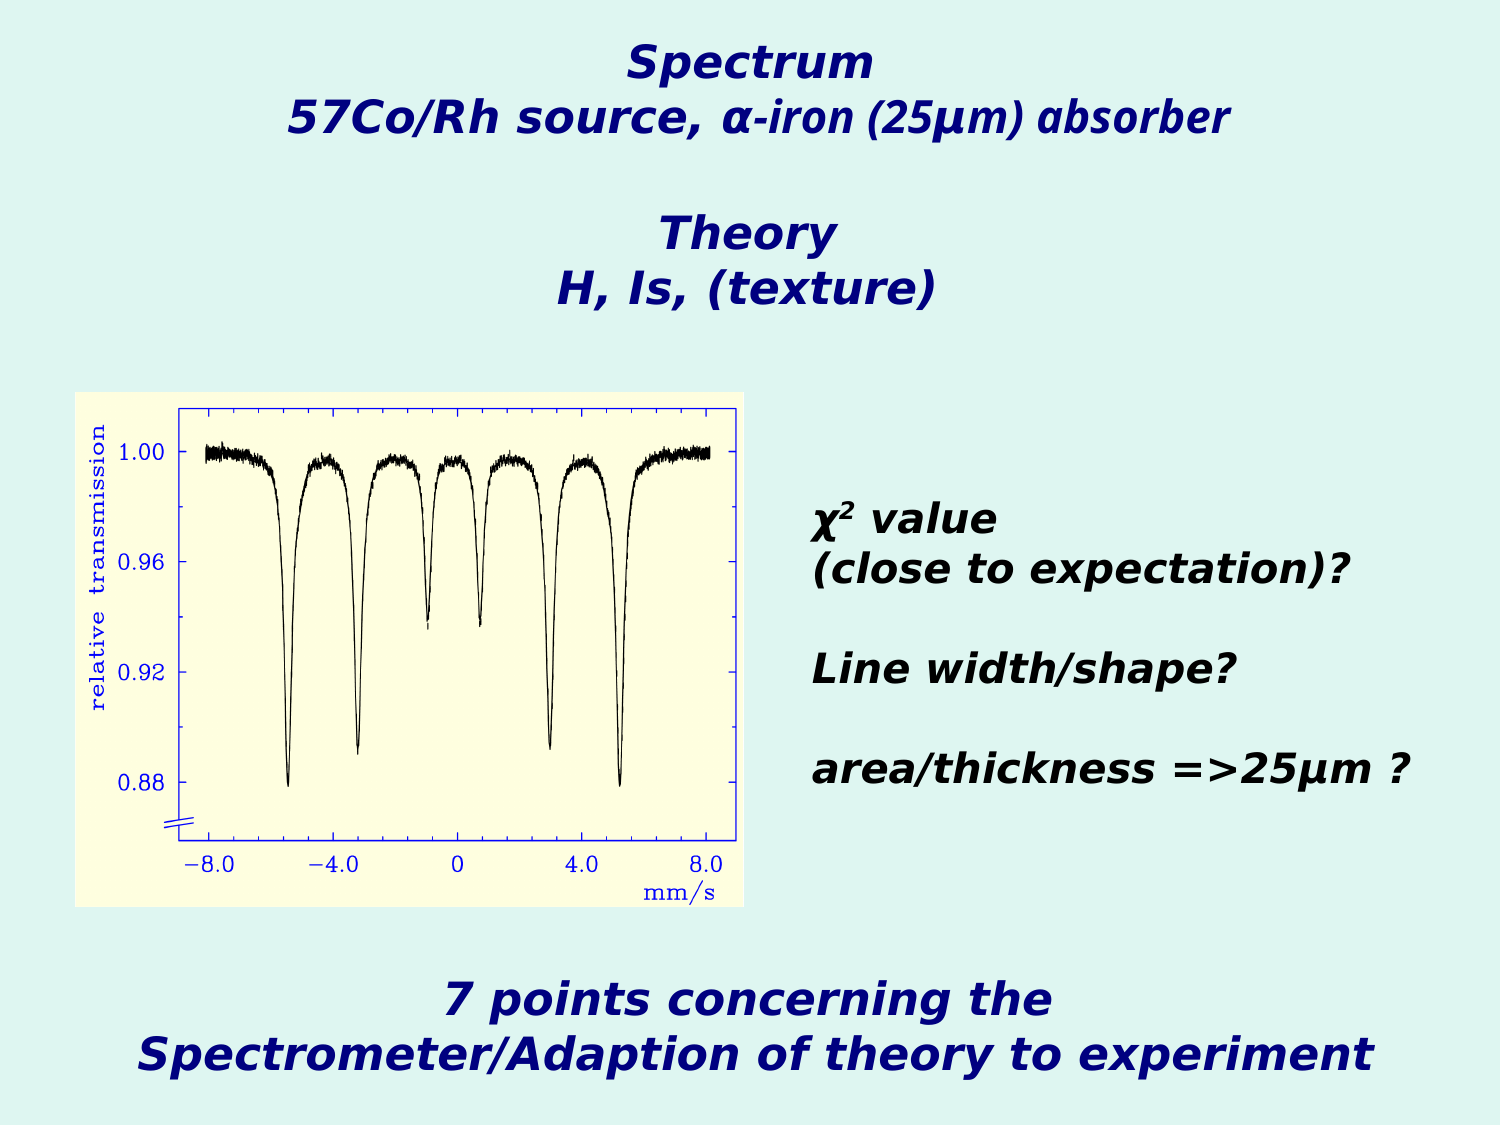

Spectrum
57Co/Rh source, α-iron (25μm) absorber
Theory
H, Is, (texture)
χ2 value
(close to expectation)?
Line width/shape?
area/thickness =>25μm ?
7 points concerning the
Spectrometer/Adaption of theory to experiment